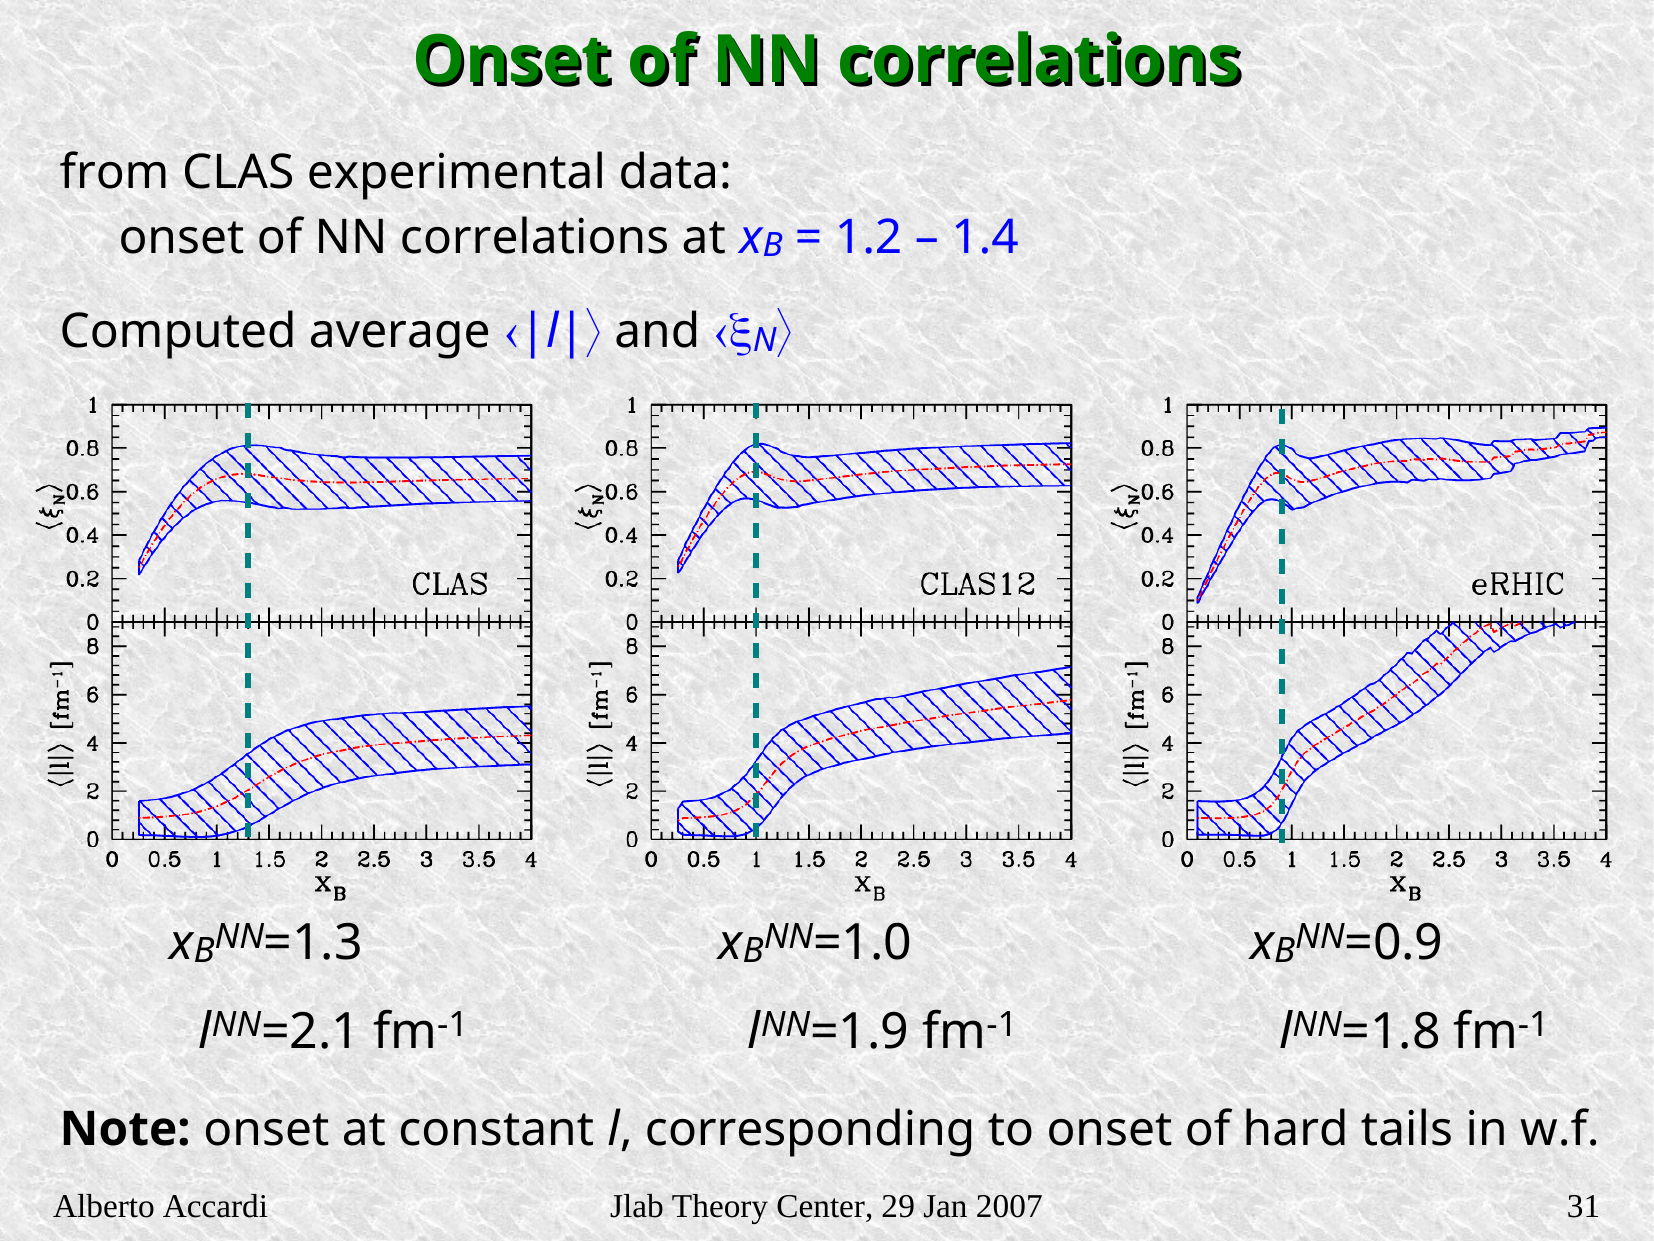

Onset of NN correlations
from CLAS experimental data:
onset of NN correlations at xB = 1.2 – 1.4
Computed average |l| and xN
xBNN=1.3
lNN=2.1 fm-1
xBNN=0.9
lNN=1.8 fm-1
Note: onset at constant l, corresponding to onset of hard tails in w.f.
xBNN=1.0
lNN=1.9 fm-1
Alberto Accardi
Padova U.
31